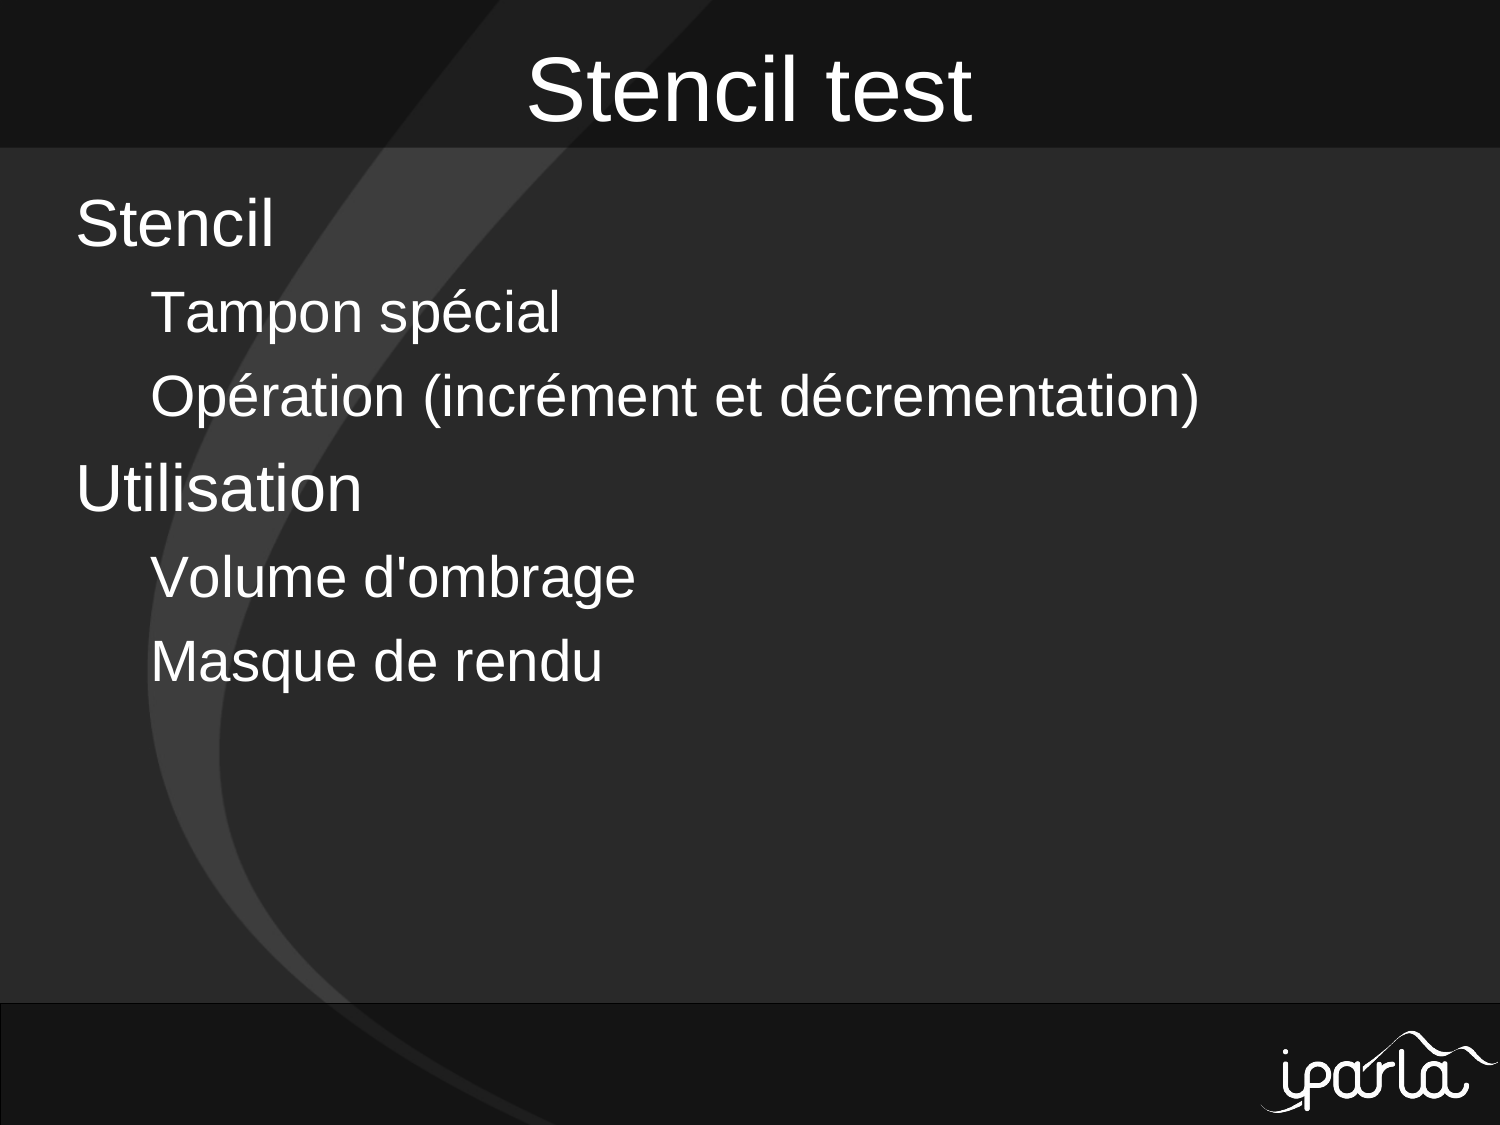

# Stencil test
Stencil
Tampon spécial
Opération (incrément et décrementation)
Utilisation
Volume d'ombrage
Masque de rendu